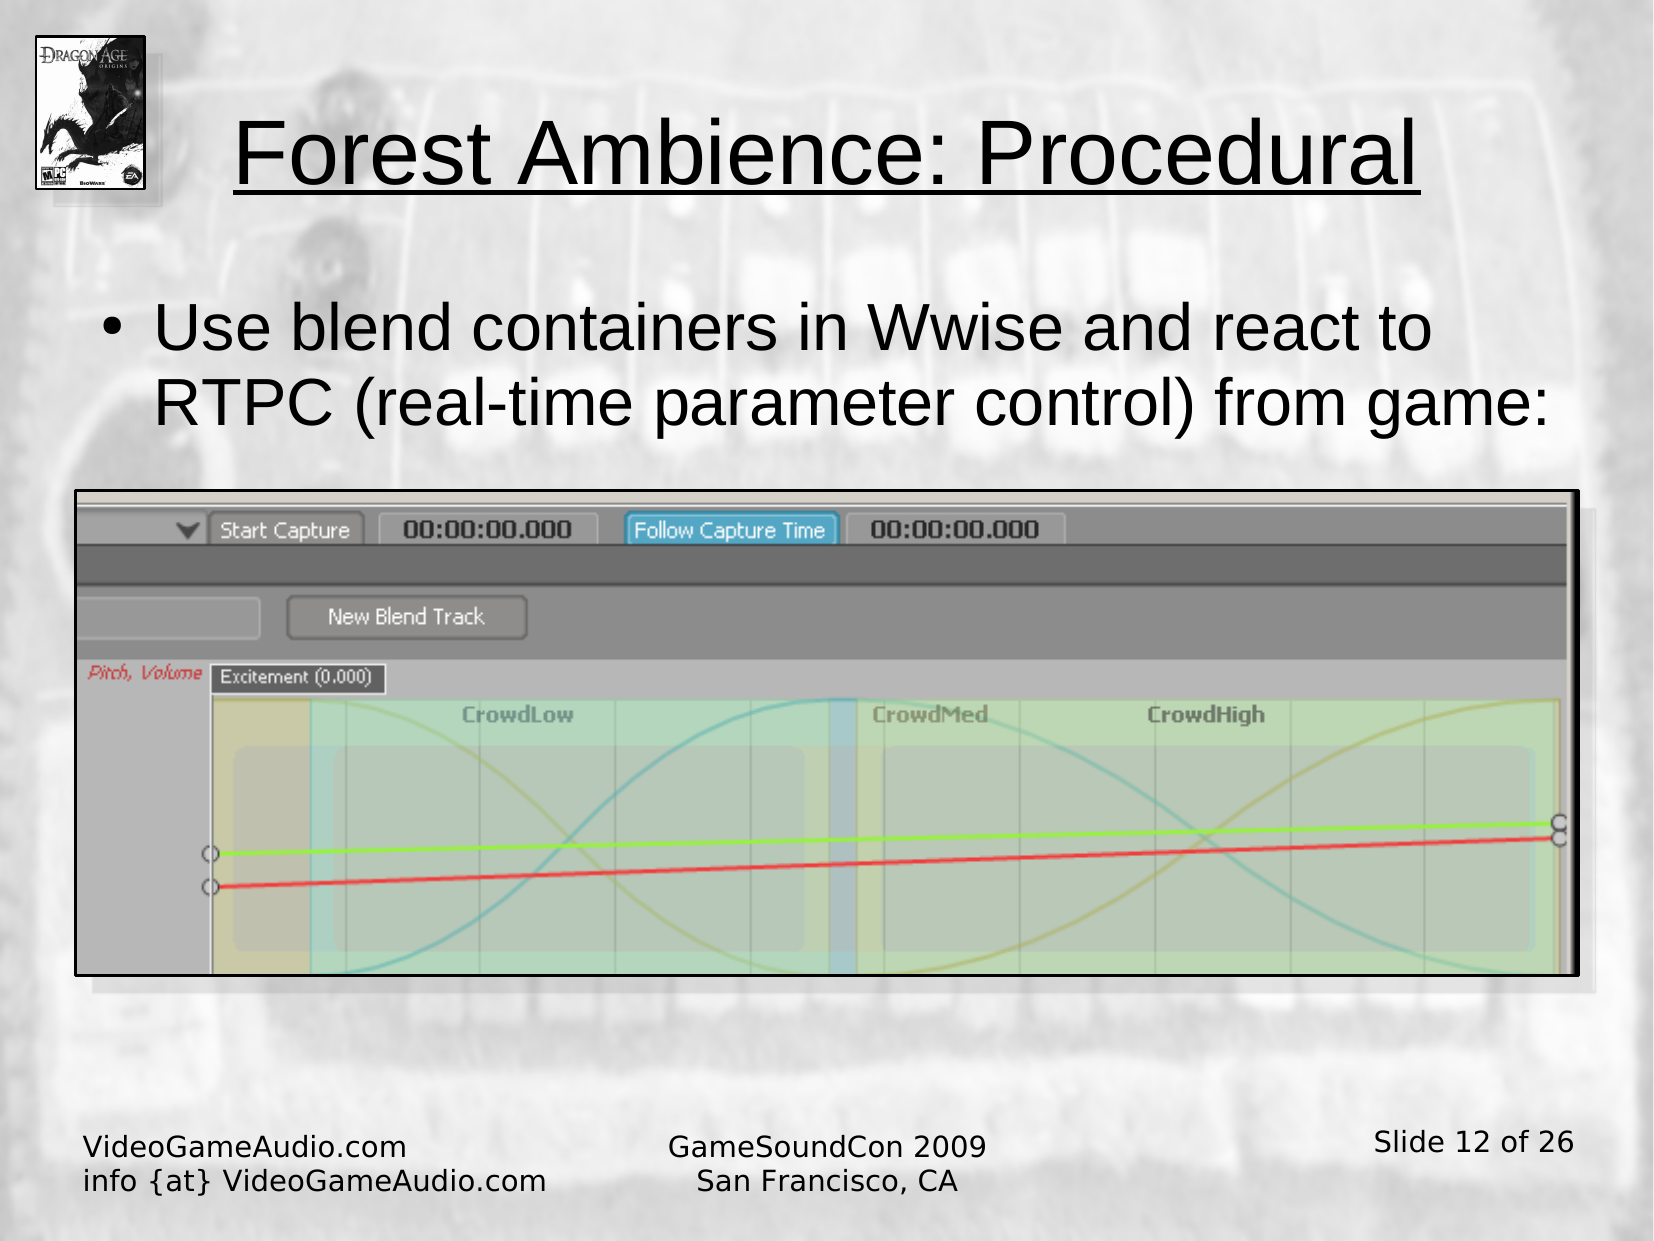

# Forest Ambience: Procedural
Use blend containers in Wwise and react to RTPC (real-time parameter control) from game:
12